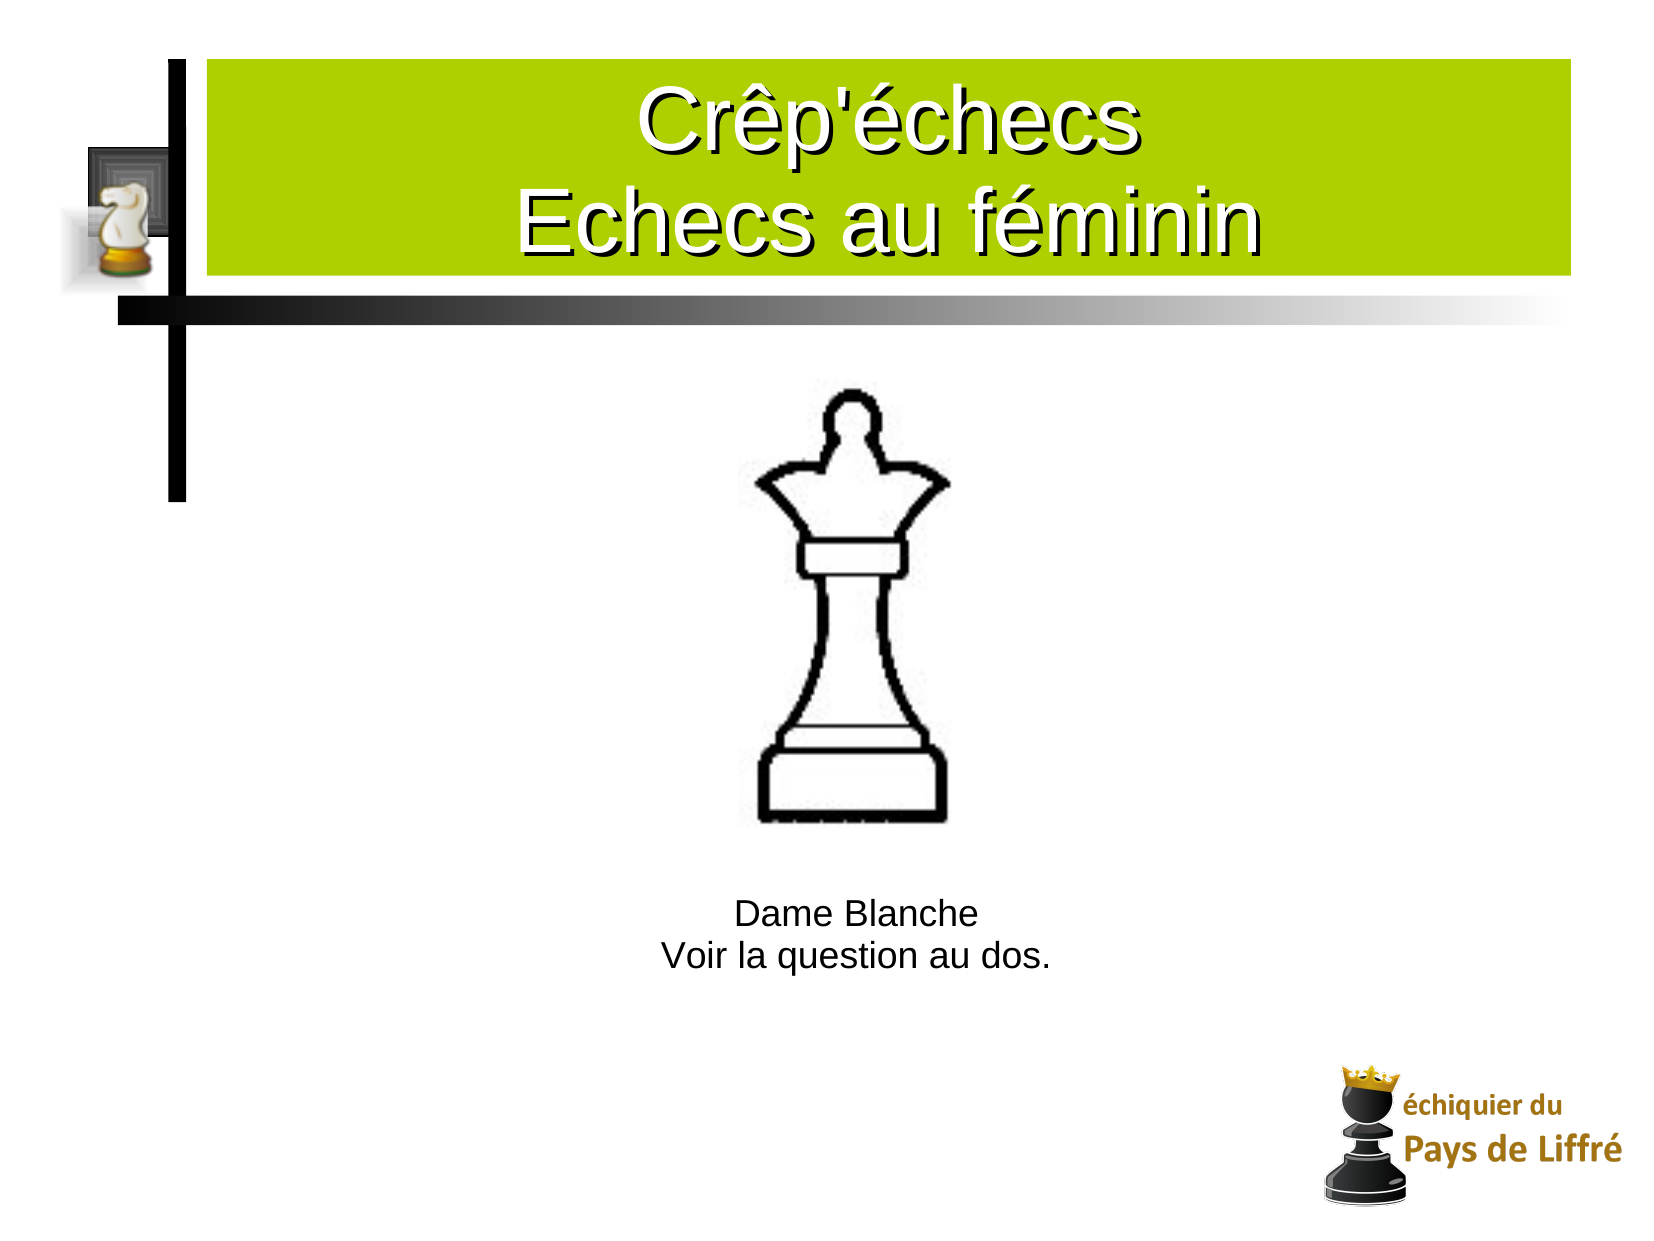

# Crêp'échecs Echecs au féminin
Dame Blanche
Voir la question au dos.